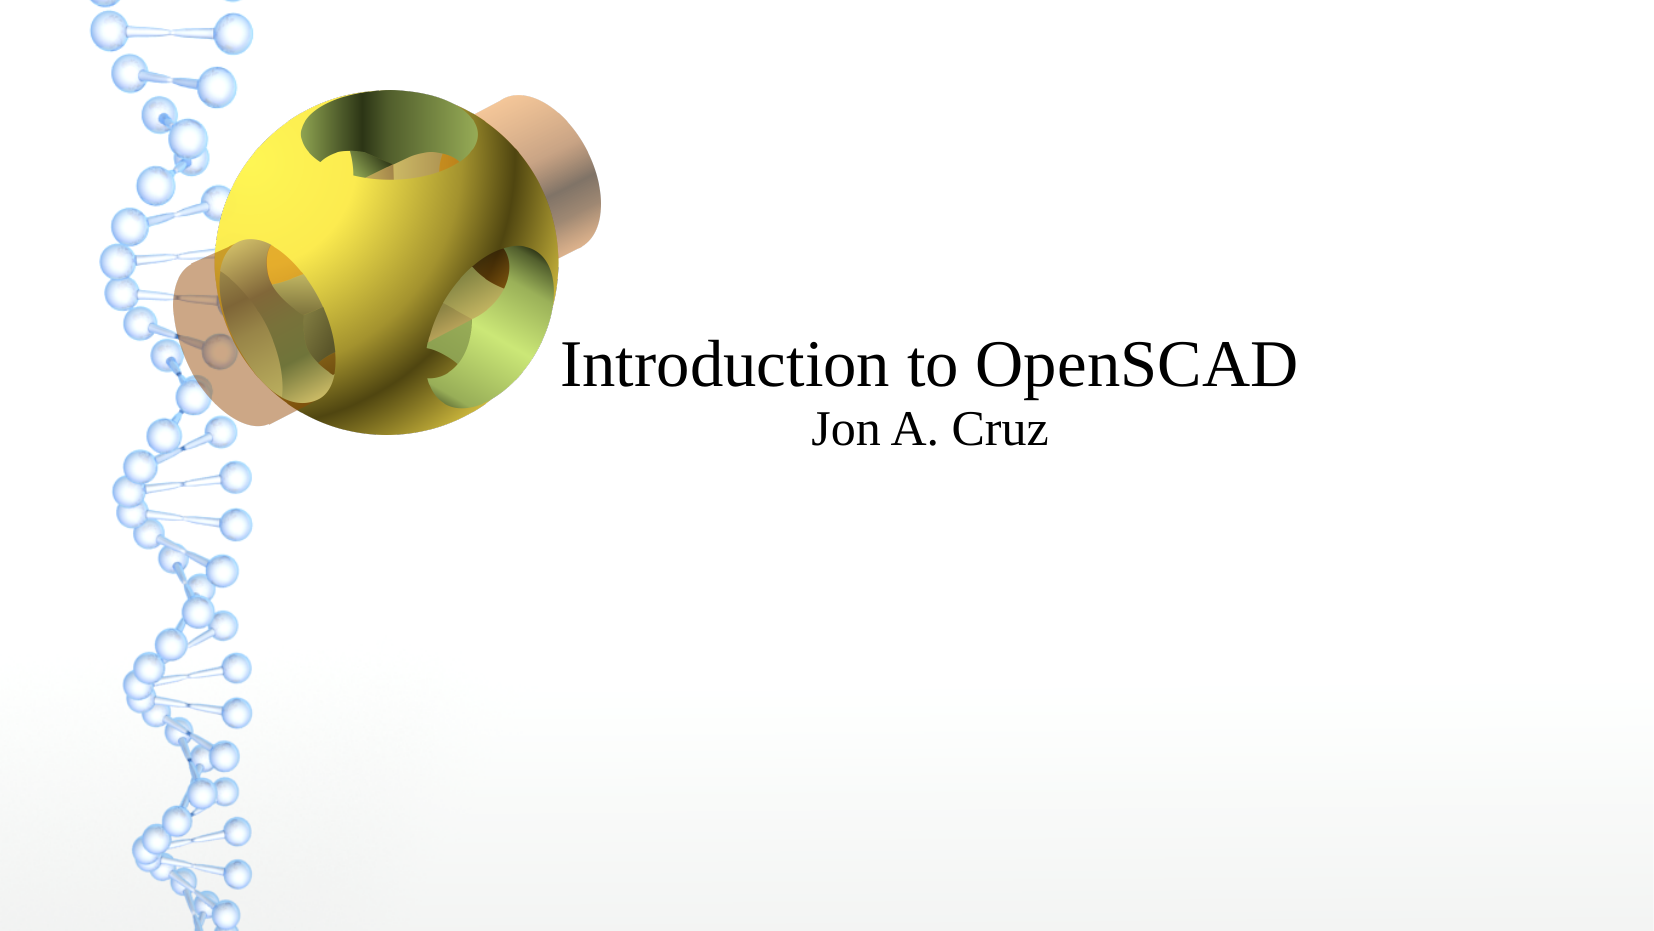

# Introduction to OpenSCAD
Jon A. Cruz